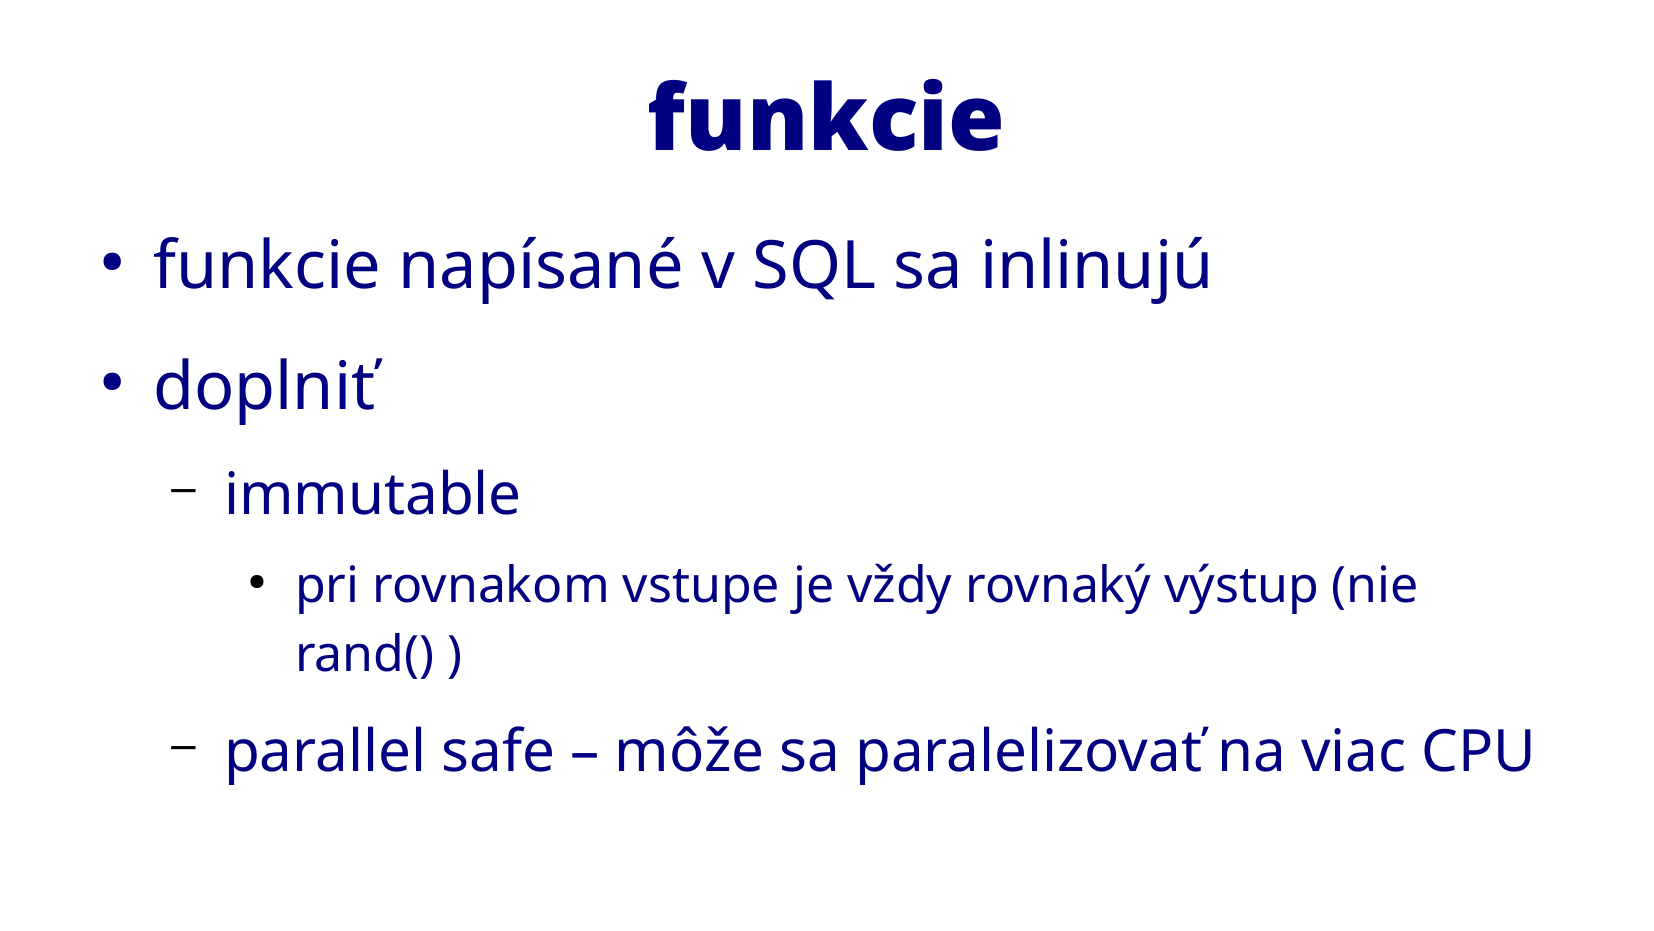

# funkcie
funkcie napísané v SQL sa inlinujú
doplniť
immutable
pri rovnakom vstupe je vždy rovnaký výstup (nie rand() )
parallel safe – môže sa paralelizovať na viac CPU